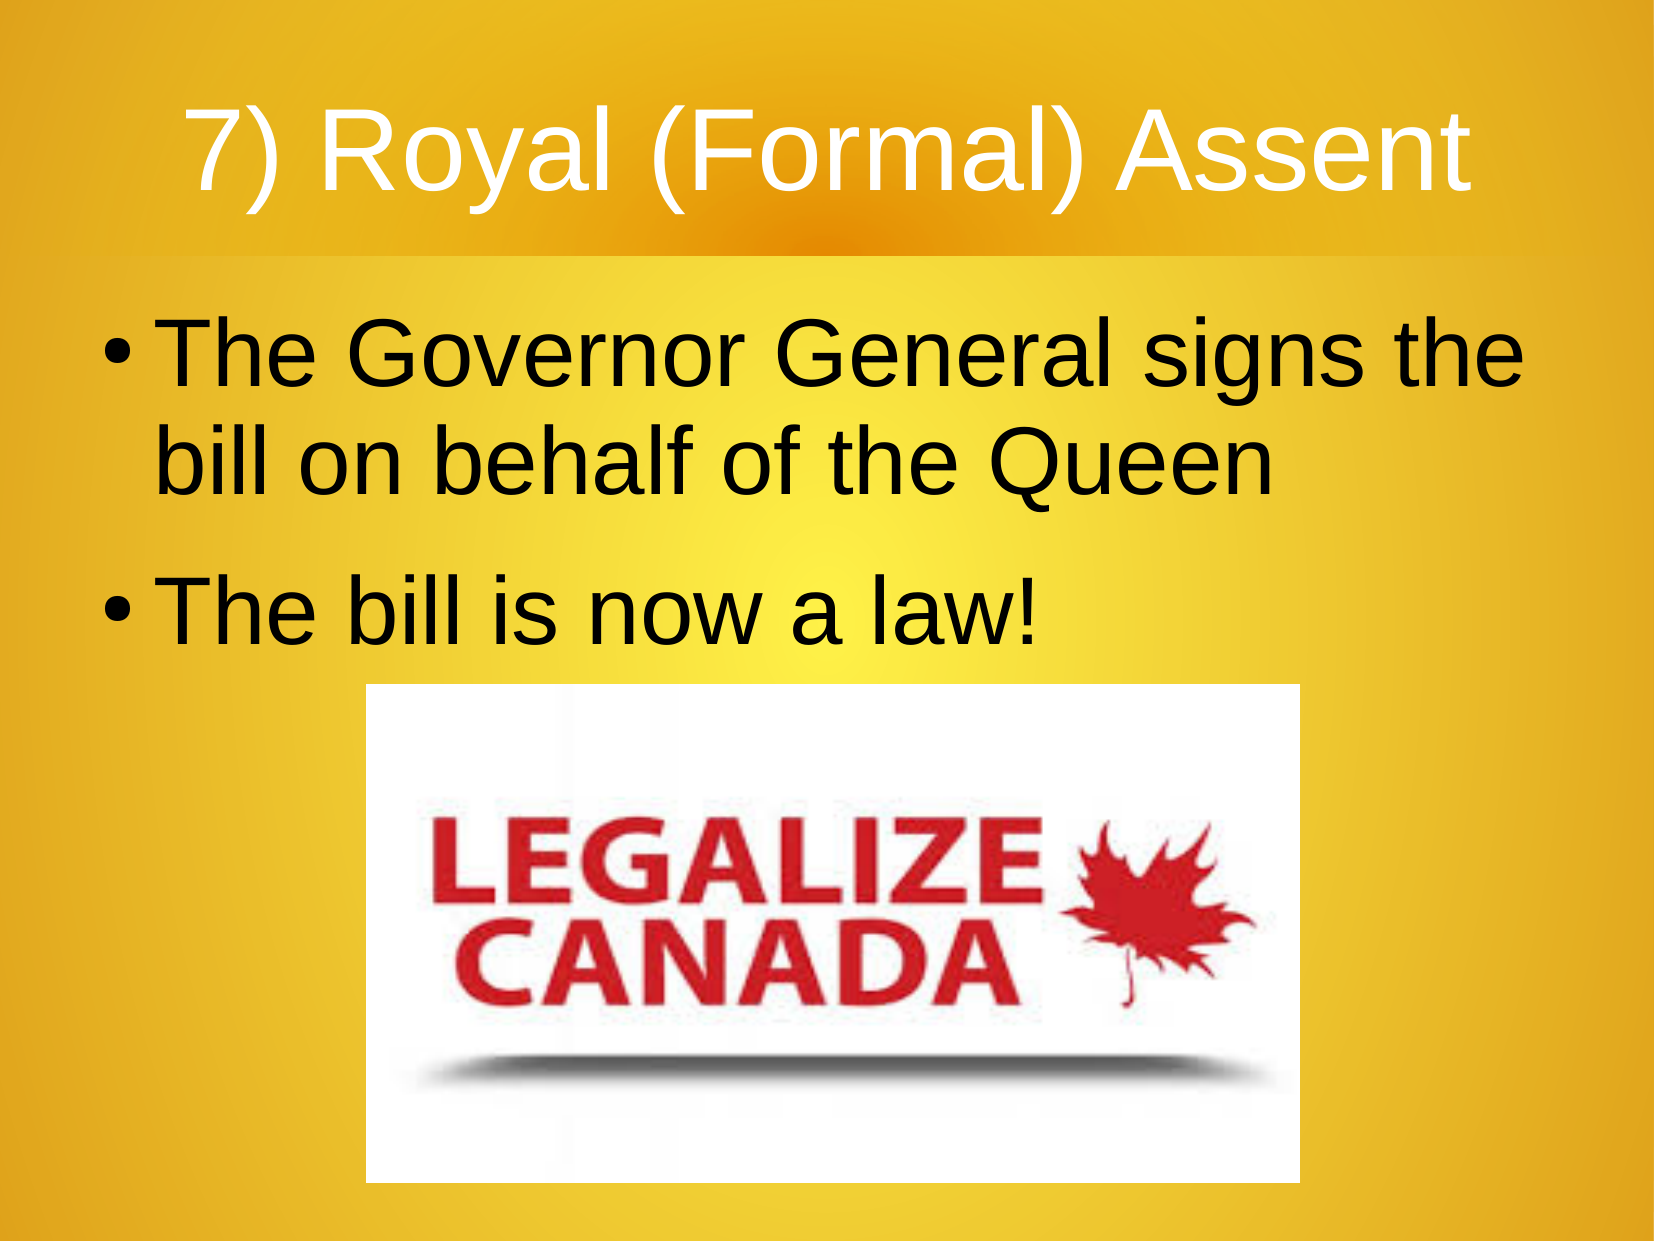

# 7) Royal (Formal) Assent
The Governor General signs the bill on behalf of the Queen
The bill is now a law!